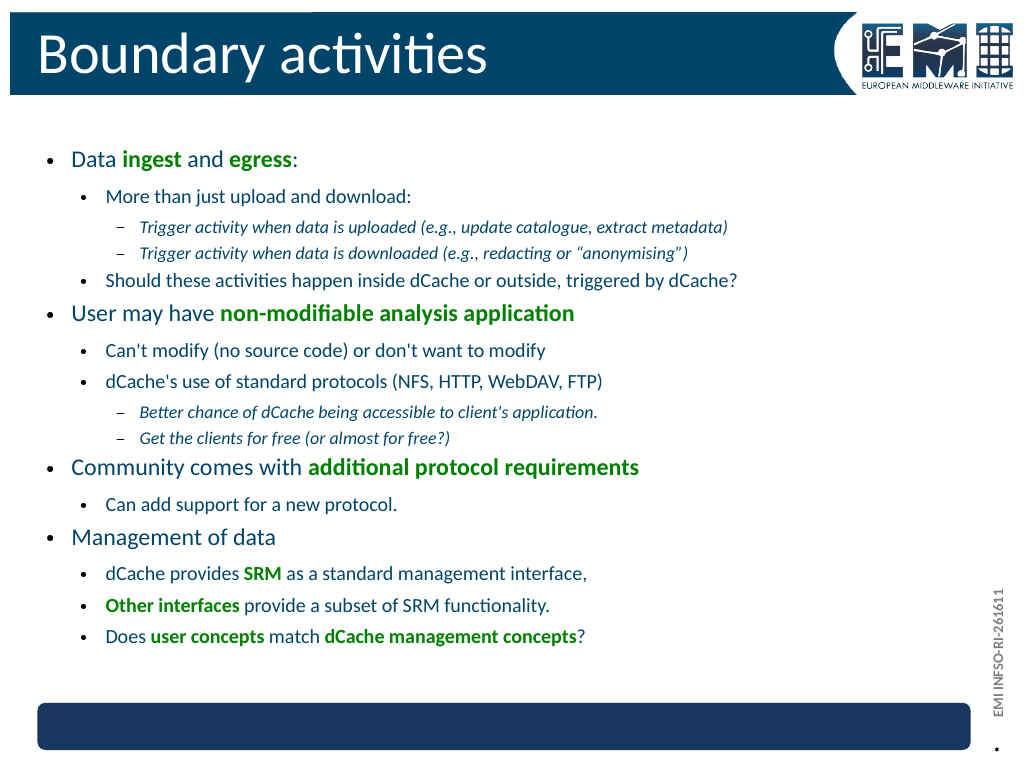

# Boundary activities
Data ingest and egress:
More than just upload and download:
Trigger activity when data is uploaded (e.g., update catalogue, extract metadata)
Trigger activity when data is downloaded (e.g., redacting or “anonymising”)
Should these activities happen inside dCache or outside, triggered by dCache?
User may have non-modifiable analysis application
Can't modify (no source code) or don't want to modify
dCache's use of standard protocols (NFS, HTTP, WebDAV, FTP)
Better chance of dCache being accessible to client's application.
Get the clients for free (or almost for free?)
Community comes with additional protocol requirements
Can add support for a new protocol.
Management of data
dCache provides SRM as a standard management interface,
Other interfaces provide a subset of SRM functionality.
Does user concepts match dCache management concepts?